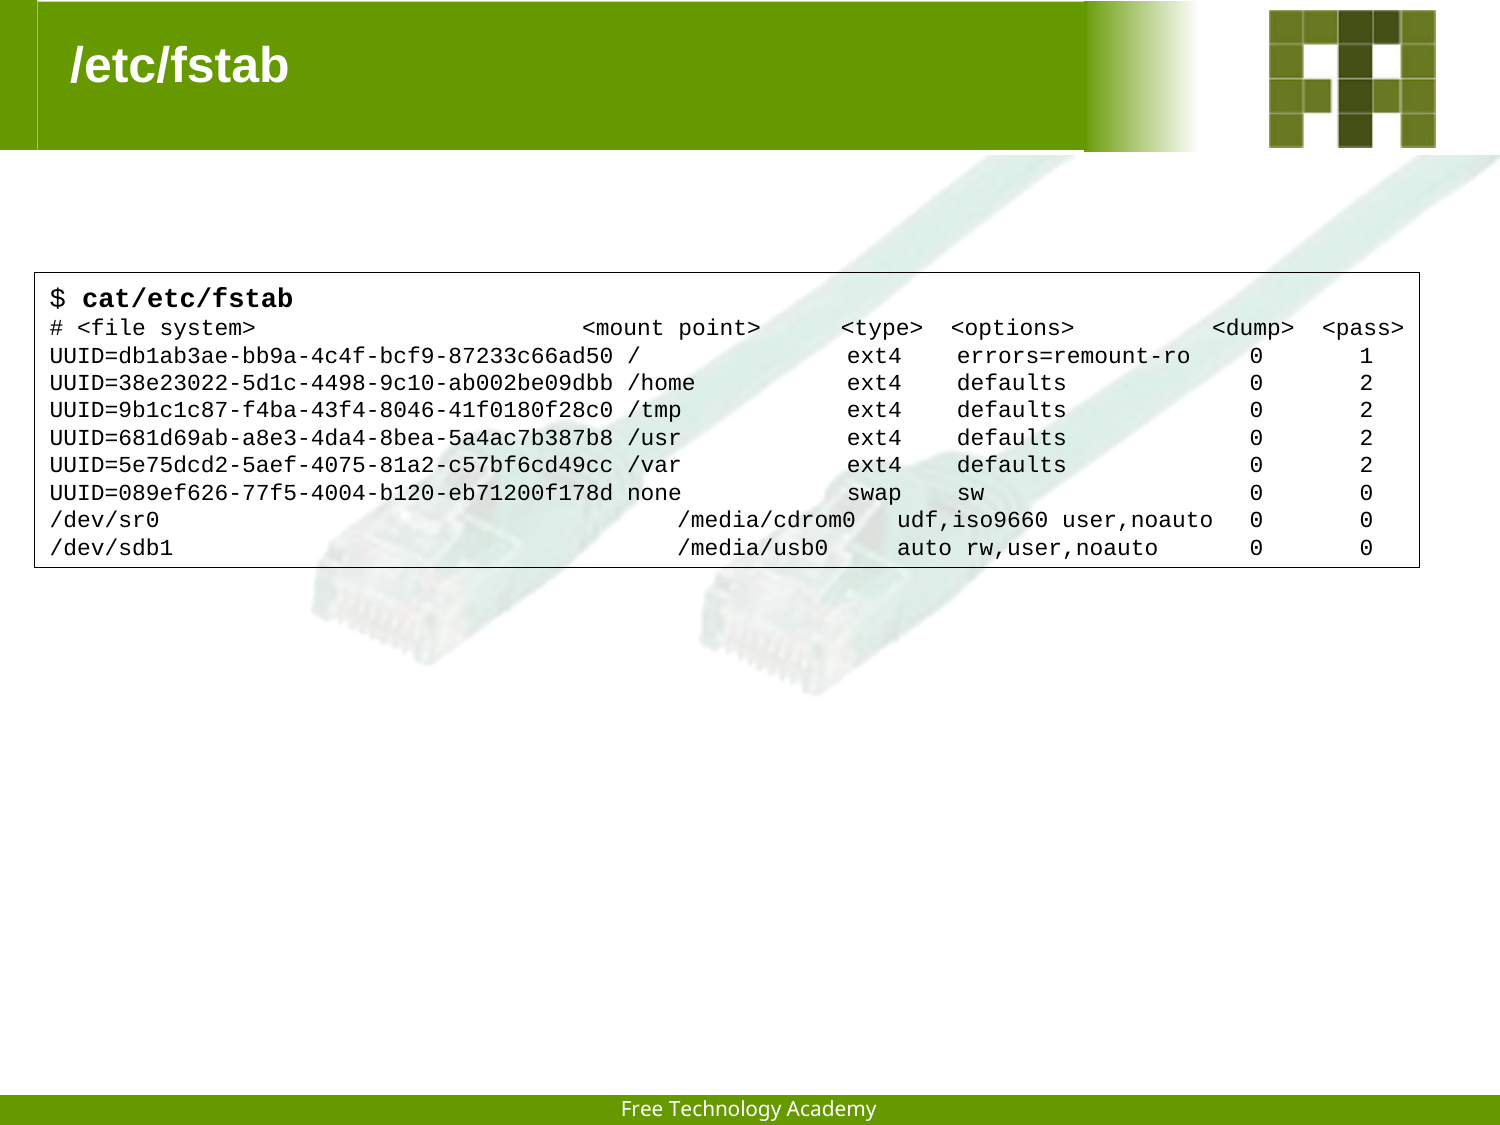

# /etc/fstab
$ cat/etc/fstab
# <file system> 		 <mount point> 	 <type> <options> <dump> <pass>
UUID=db1ab3ae-bb9a-4c4f-bcf9-87233c66ad50 / ext4 errors=remount-ro 	0 1
UUID=38e23022-5d1c-4498-9c10-ab002be09dbb /home ext4 defaults 	0 2
UUID=9b1c1c87-f4ba-43f4-8046-41f0180f28c0 /tmp ext4 defaults 	0 2
UUID=681d69ab-a8e3-4da4-8bea-5a4ac7b387b8 /usr ext4 defaults 	0 2
UUID=5e75dcd2-5aef-4075-81a2-c57bf6cd49cc /var ext4 defaults 	0 2
UUID=089ef626-77f5-4004-b120-eb71200f178d none swap sw 	0 0
/dev/sr0 			 /media/cdrom0 udf,iso9660 user,noauto 	0 0
/dev/sdb1 			 /media/usb0 auto rw,user,noauto 	0 0